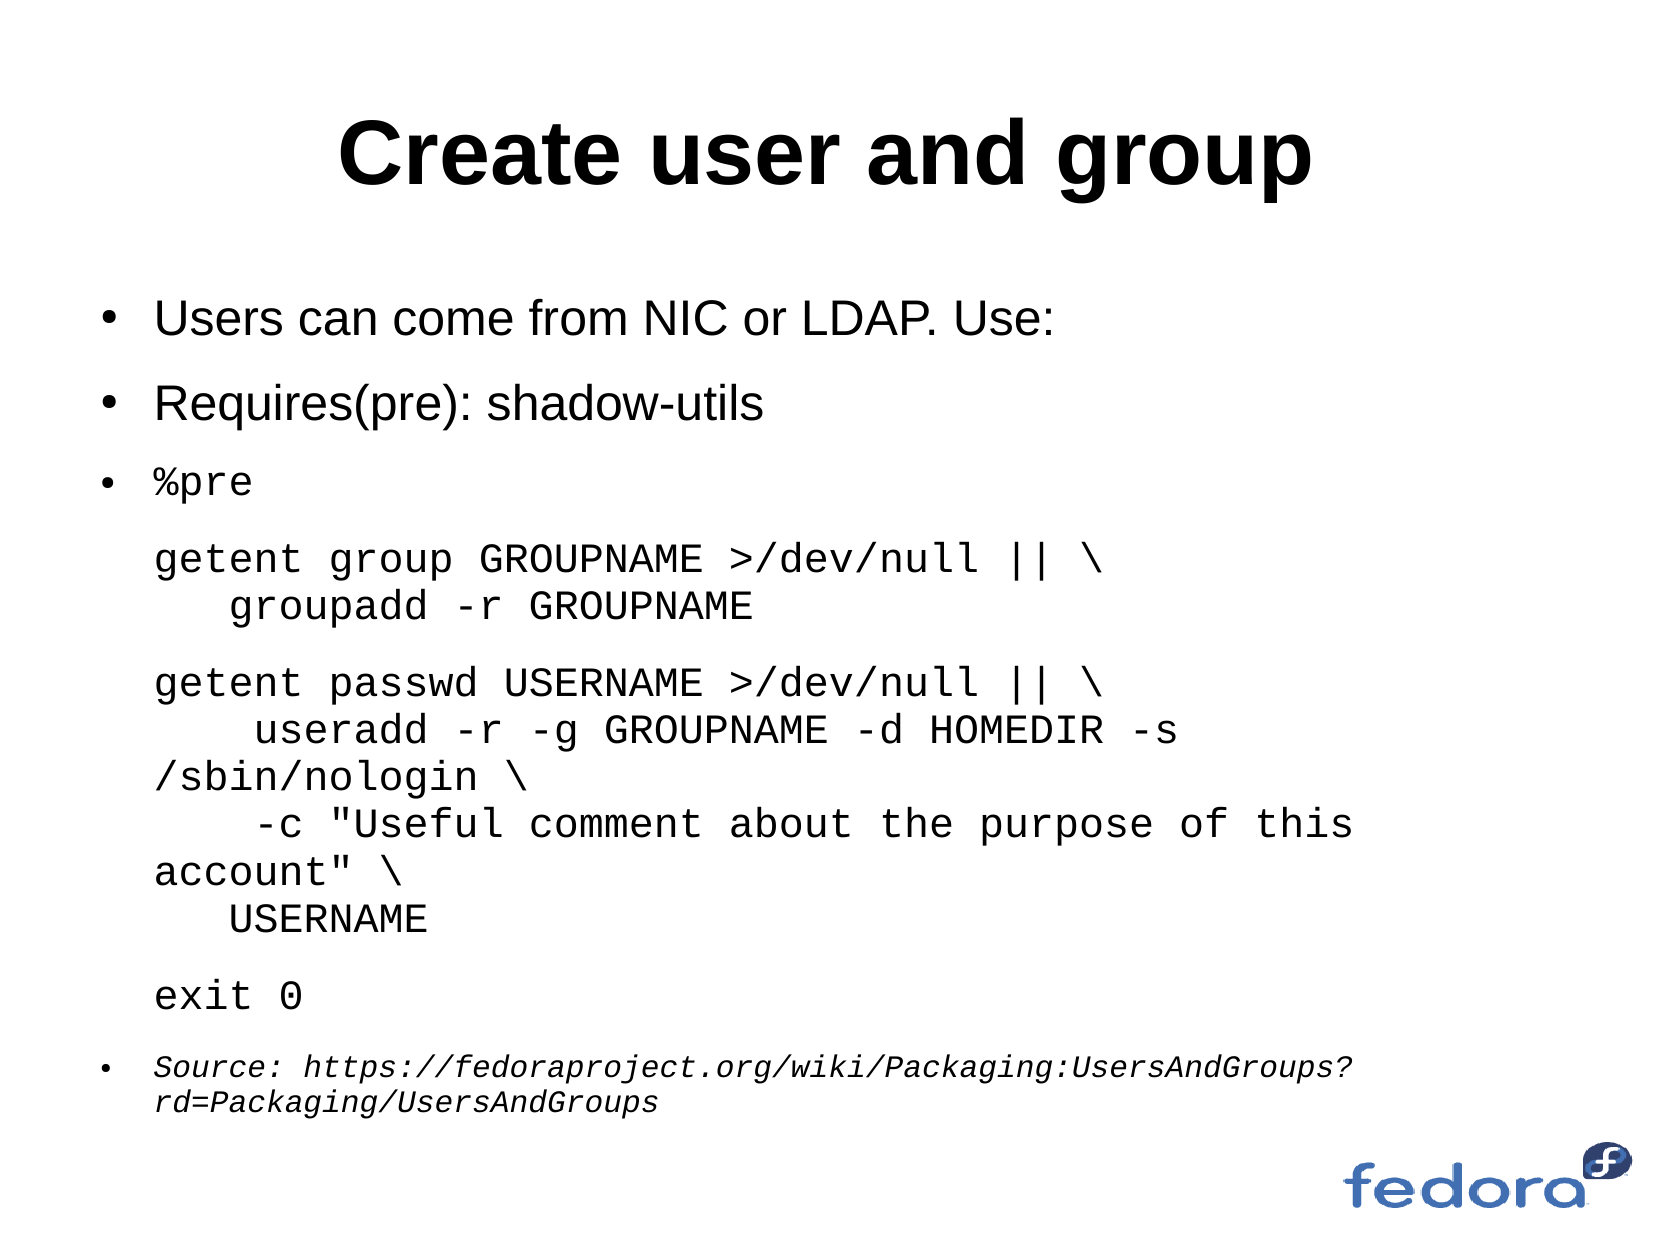

# Create user and group
Users can come from NIC or LDAP. Use:
Requires(pre): shadow-utils
%pre
getent group GROUPNAME >/dev/null || \
	groupadd -r GROUPNAME
getent passwd USERNAME >/dev/null || \
 useradd -r -g GROUPNAME -d HOMEDIR -s /sbin/nologin \
 -c "Useful comment about the purpose of this account" \
	USERNAME
exit 0
Source: https://fedoraproject.org/wiki/Packaging:UsersAndGroups?rd=Packaging/UsersAndGroups